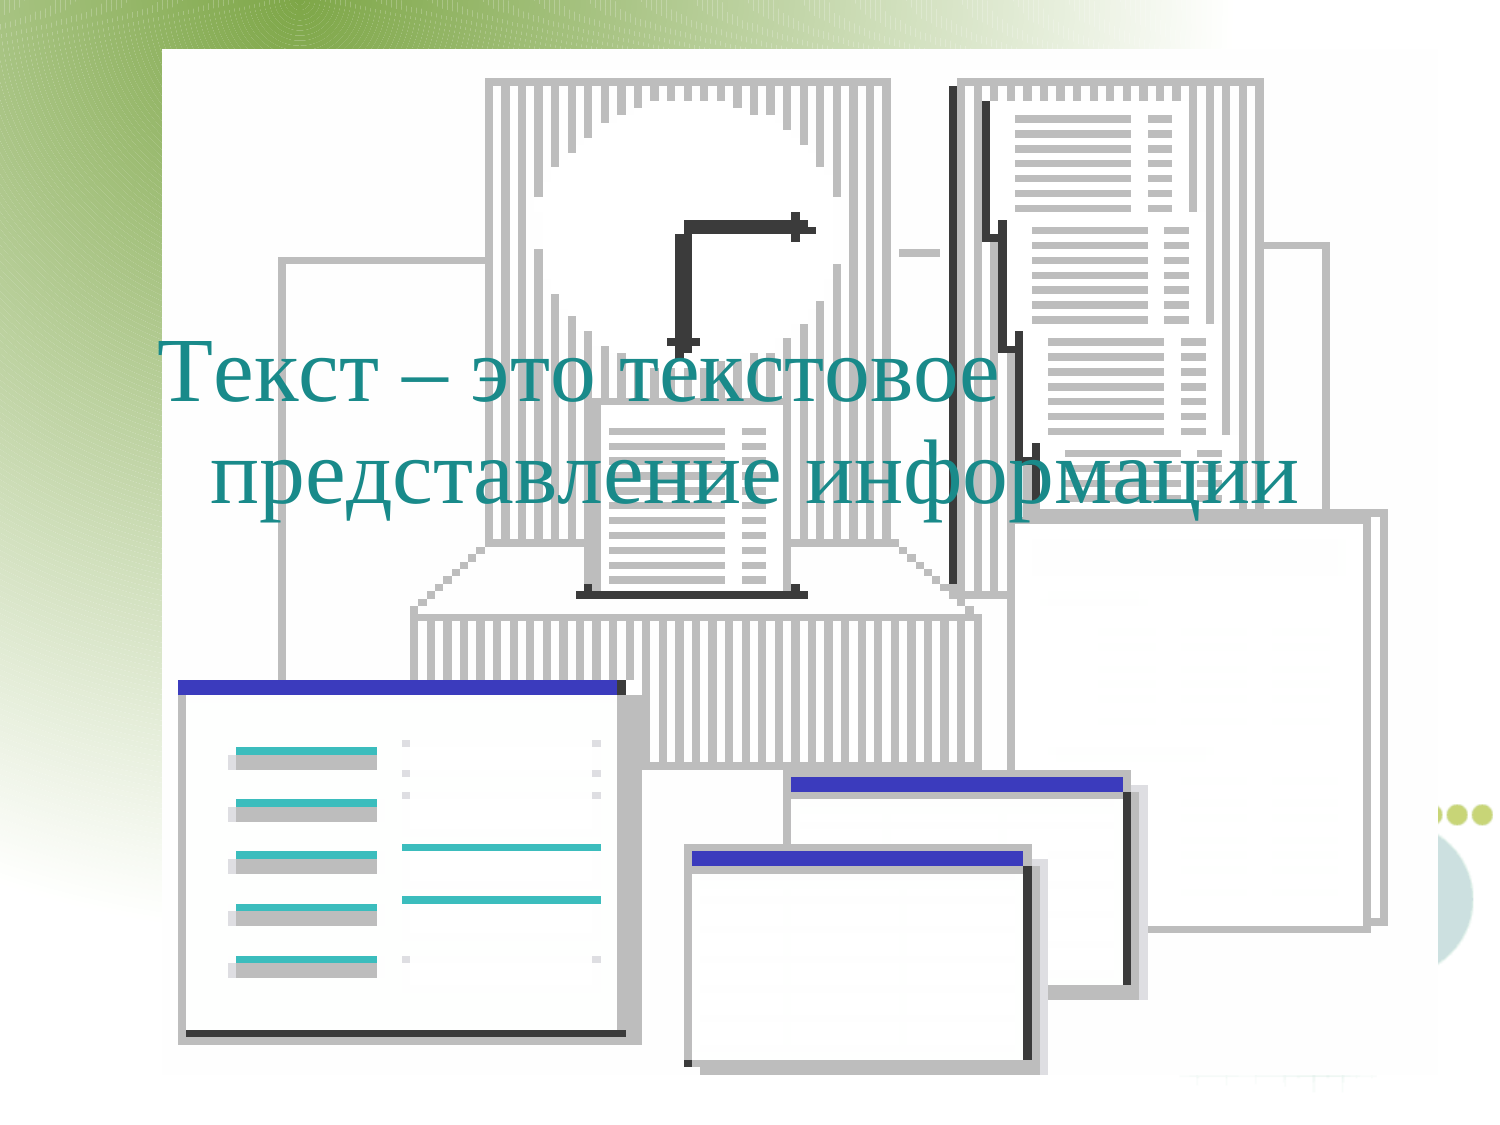

# Текст – это текстовое представление информации